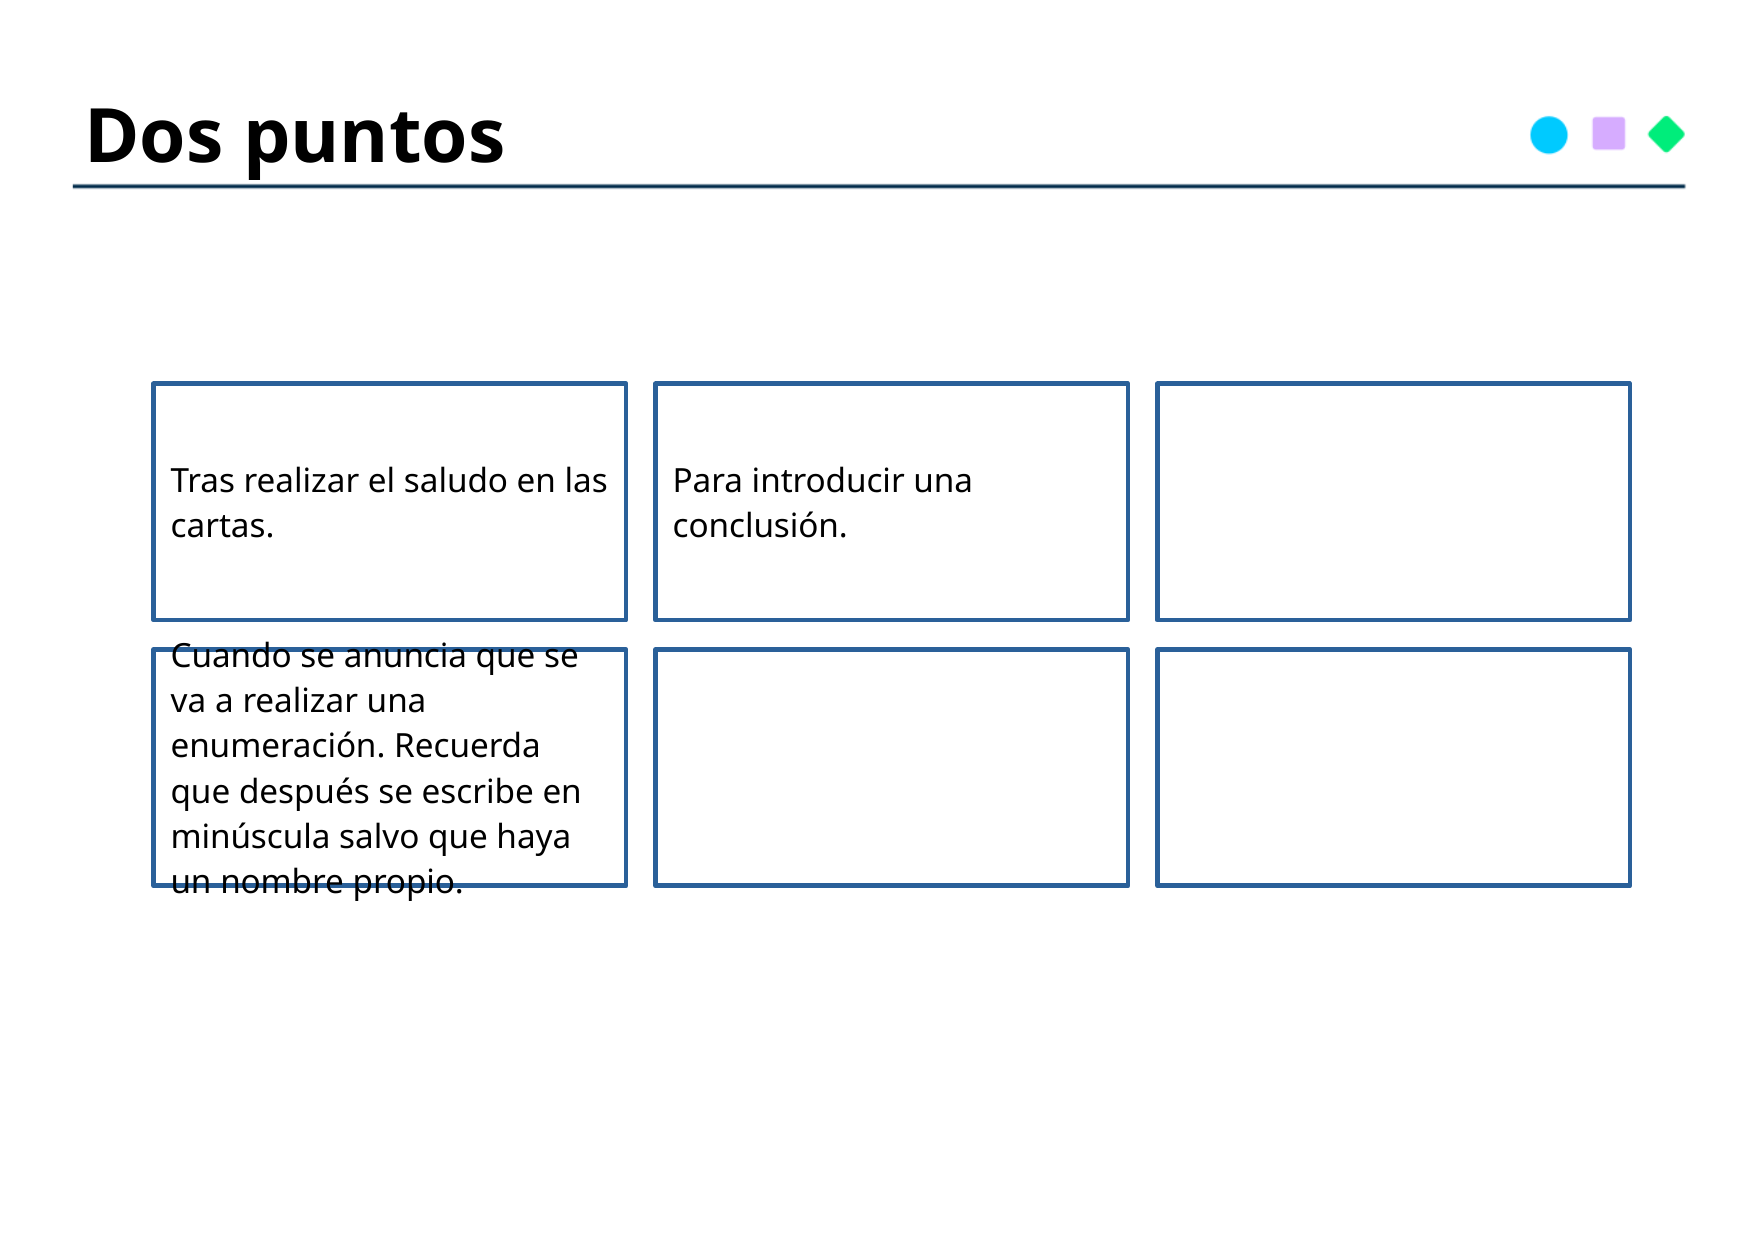

# Dos puntos
Tras realizar el saludo en las cartas.
Para introducir una conclusión.
Cuando se anuncia que se va a realizar una enumeración. Recuerda que después se escribe en minúscula salvo que haya un nombre propio.